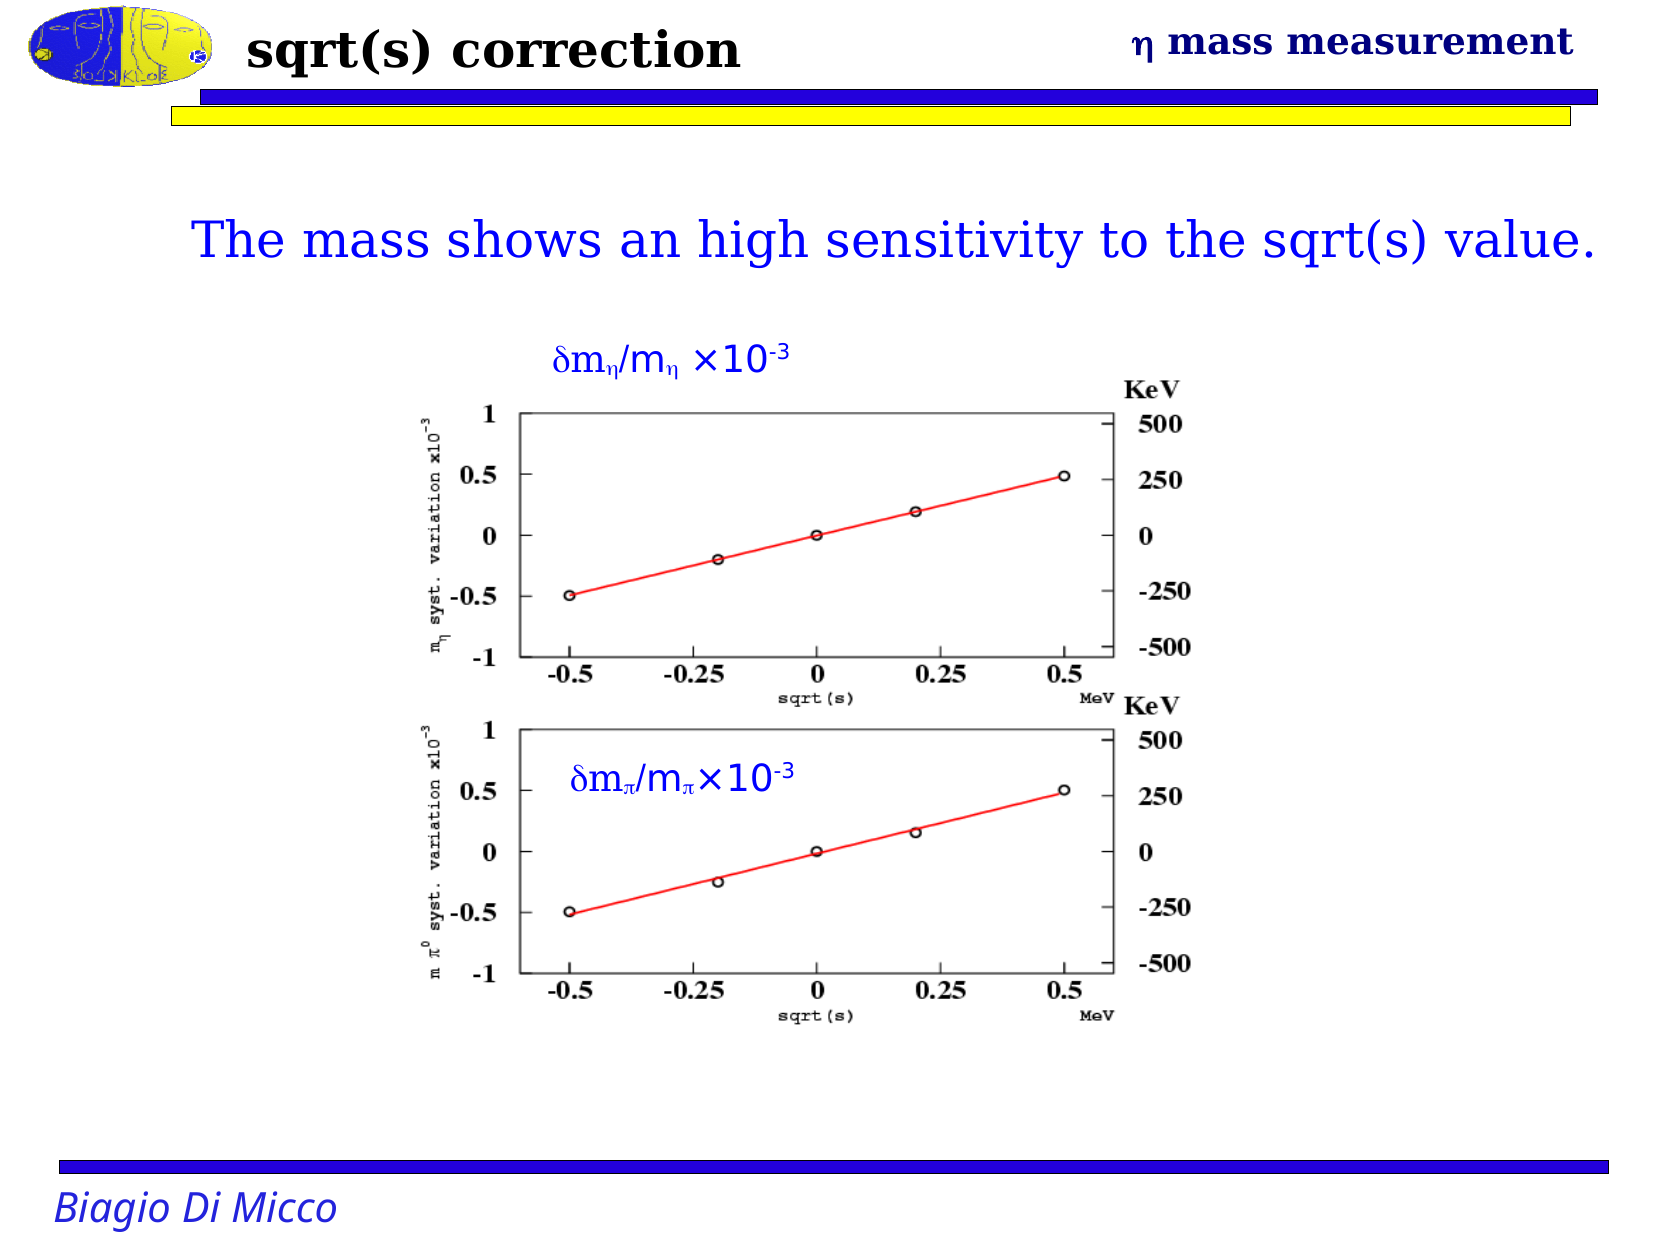

sqrt(s) correction
The mass shows an high sensitivity to the sqrt(s) value.
dmh/mh ×10-3
dmp/mp×10-3